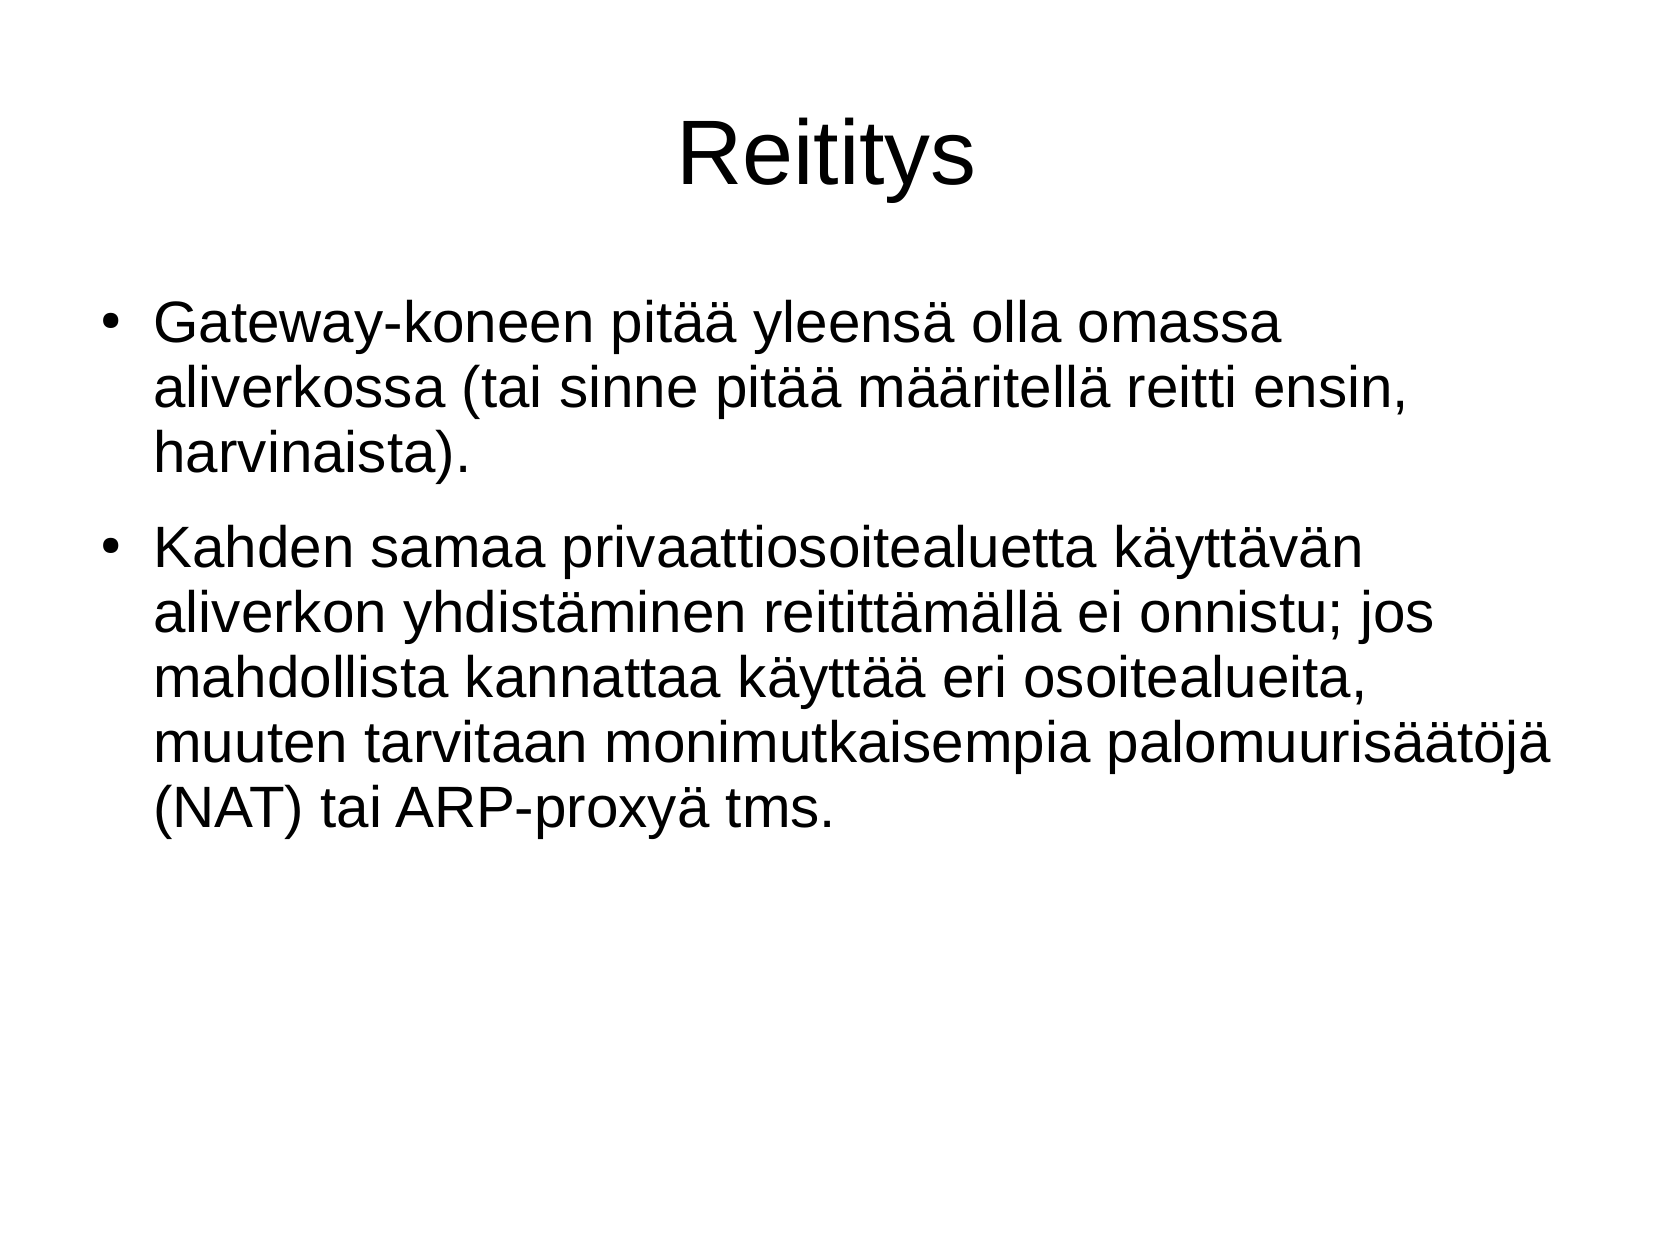

# Reititys
Gateway-koneen pitää yleensä olla omassa aliverkossa (tai sinne pitää määritellä reitti ensin, harvinaista).
Kahden samaa privaattiosoitealuetta käyttävän aliverkon yhdistäminen reitittämällä ei onnistu; jos mahdollista kannattaa käyttää eri osoitealueita, muuten tarvitaan monimutkaisempia palomuurisäätöjä (NAT) tai ARP-proxyä tms.